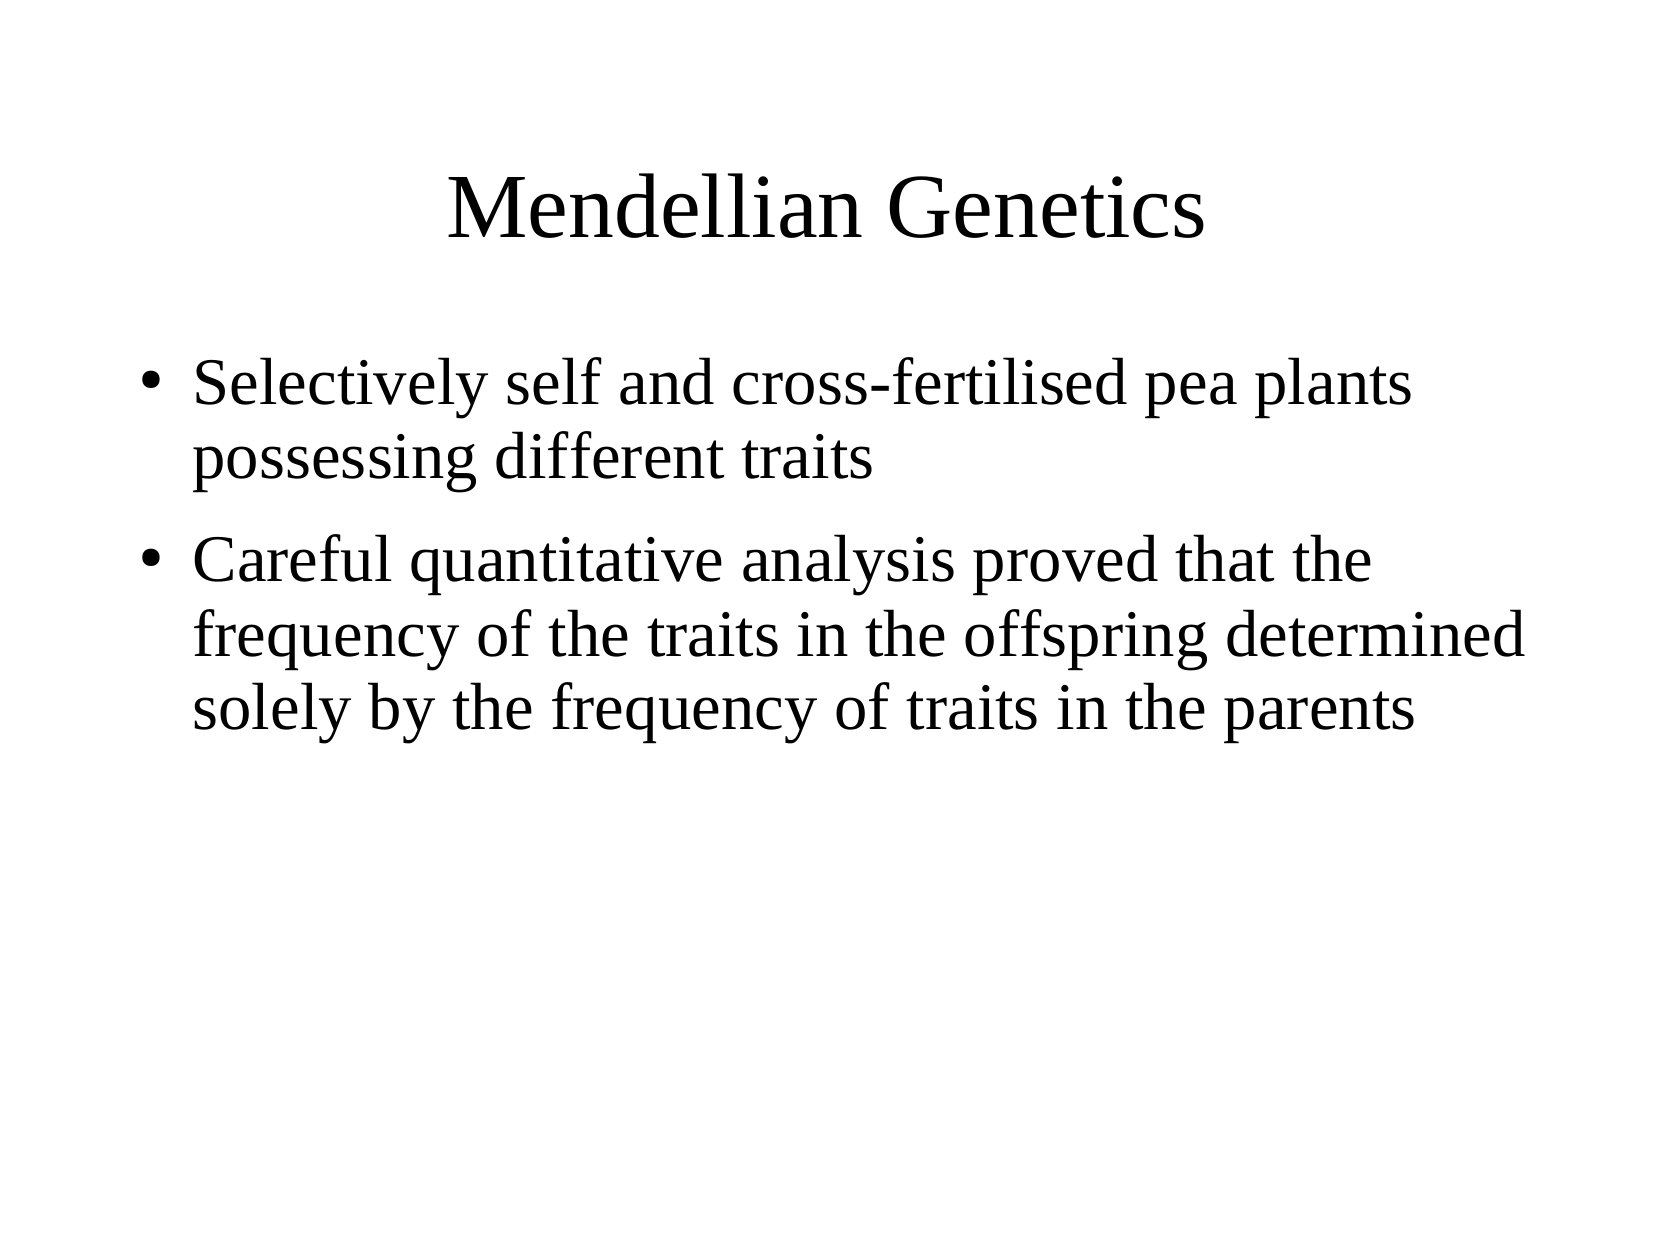

# Mendellian Genetics
Selectively self and cross-fertilised pea plants possessing different traits
Careful quantitative analysis proved that the frequency of the traits in the offspring determined solely by the frequency of traits in the parents